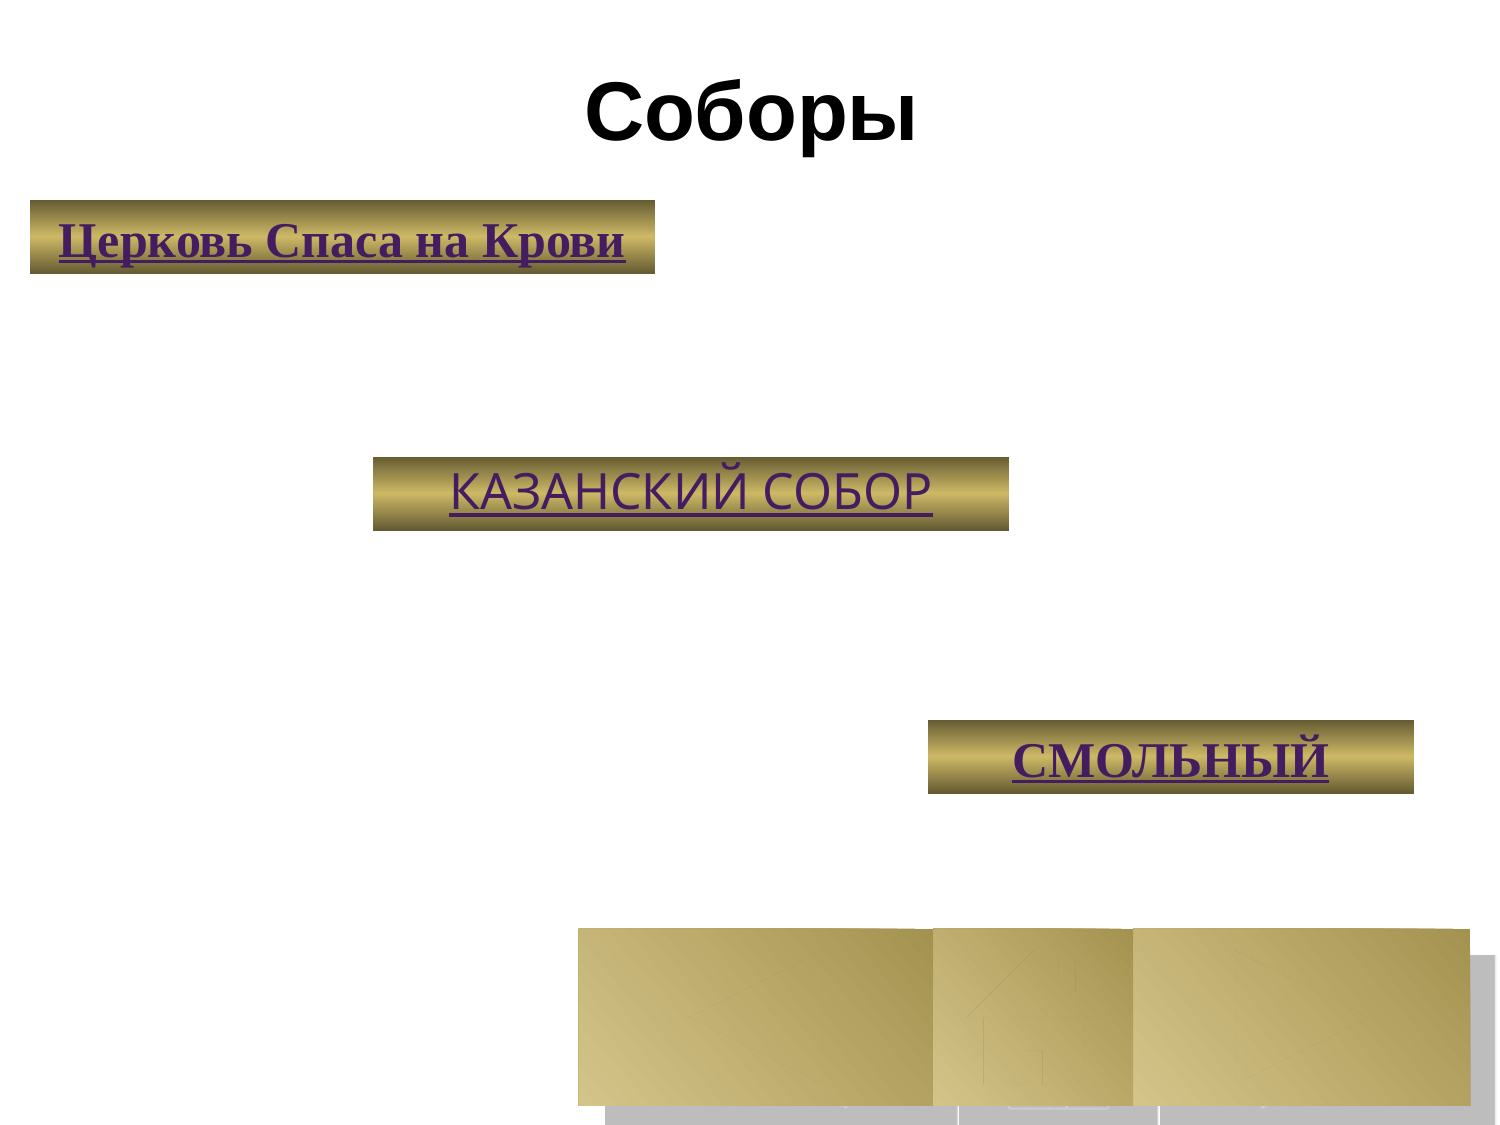

# Соборы
Церковь Спаса на Крови
КАЗАНСКИЙ СОБОР
СМОЛЬНЫЙ